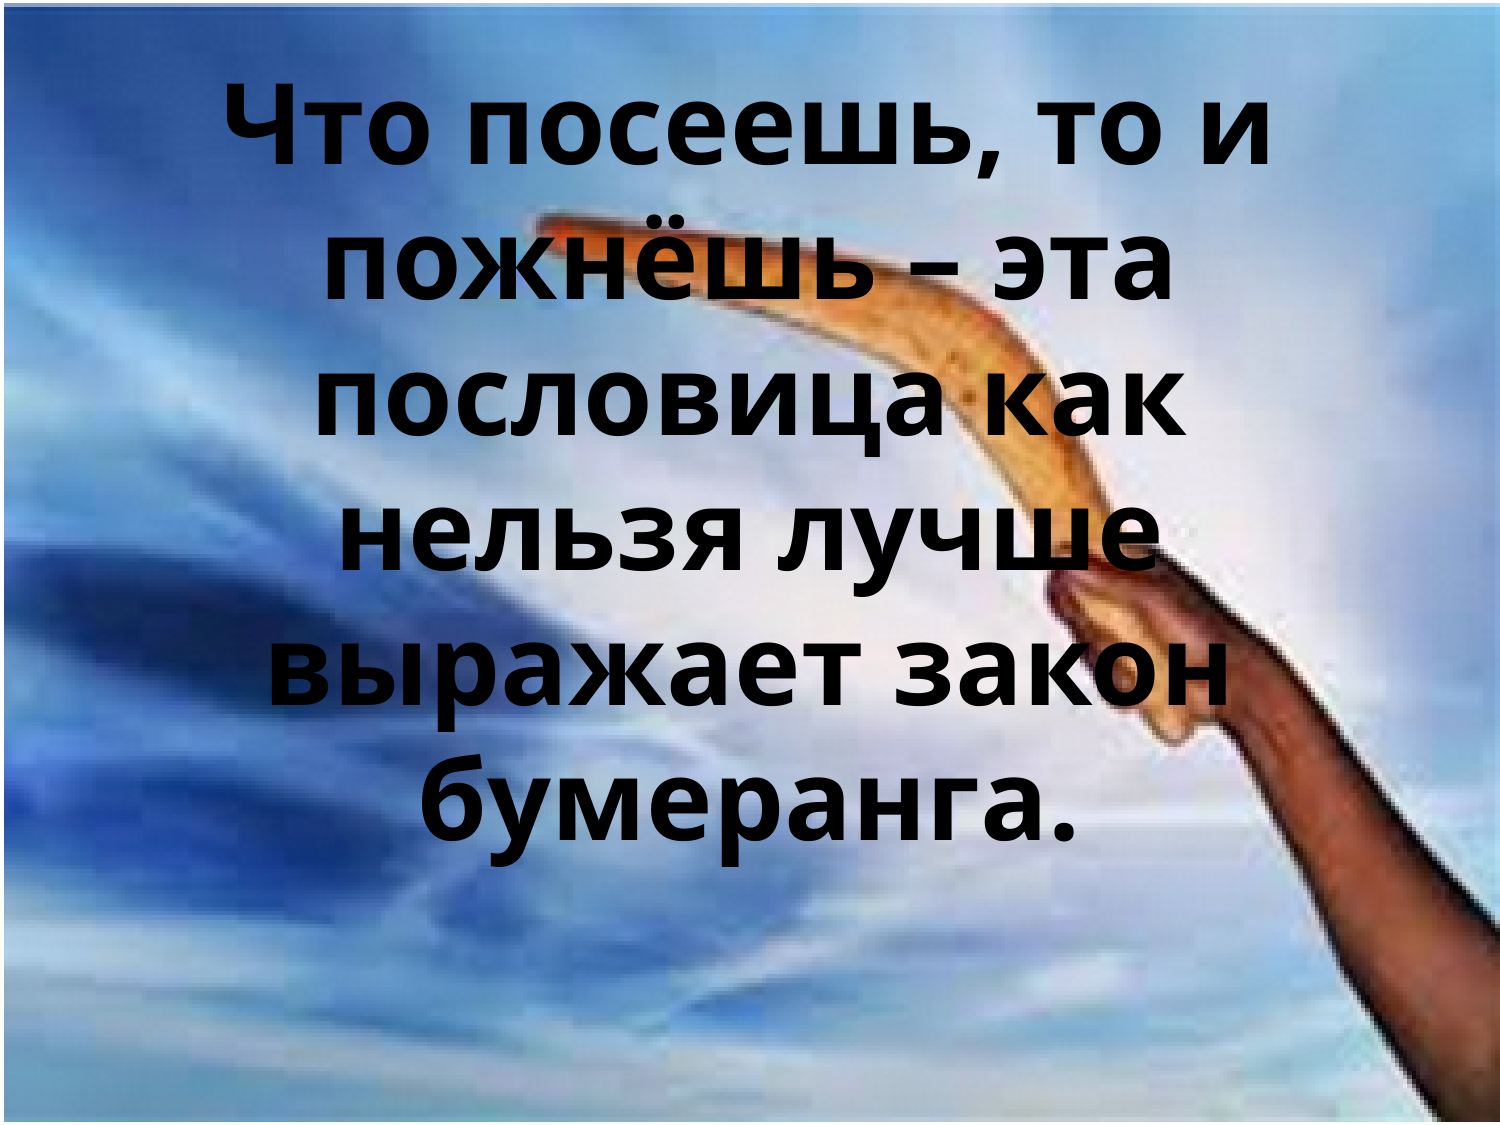

# Что посеешь, то и пожнёшь – эта пословица как нельзя лучше выражает закон бумеранга.